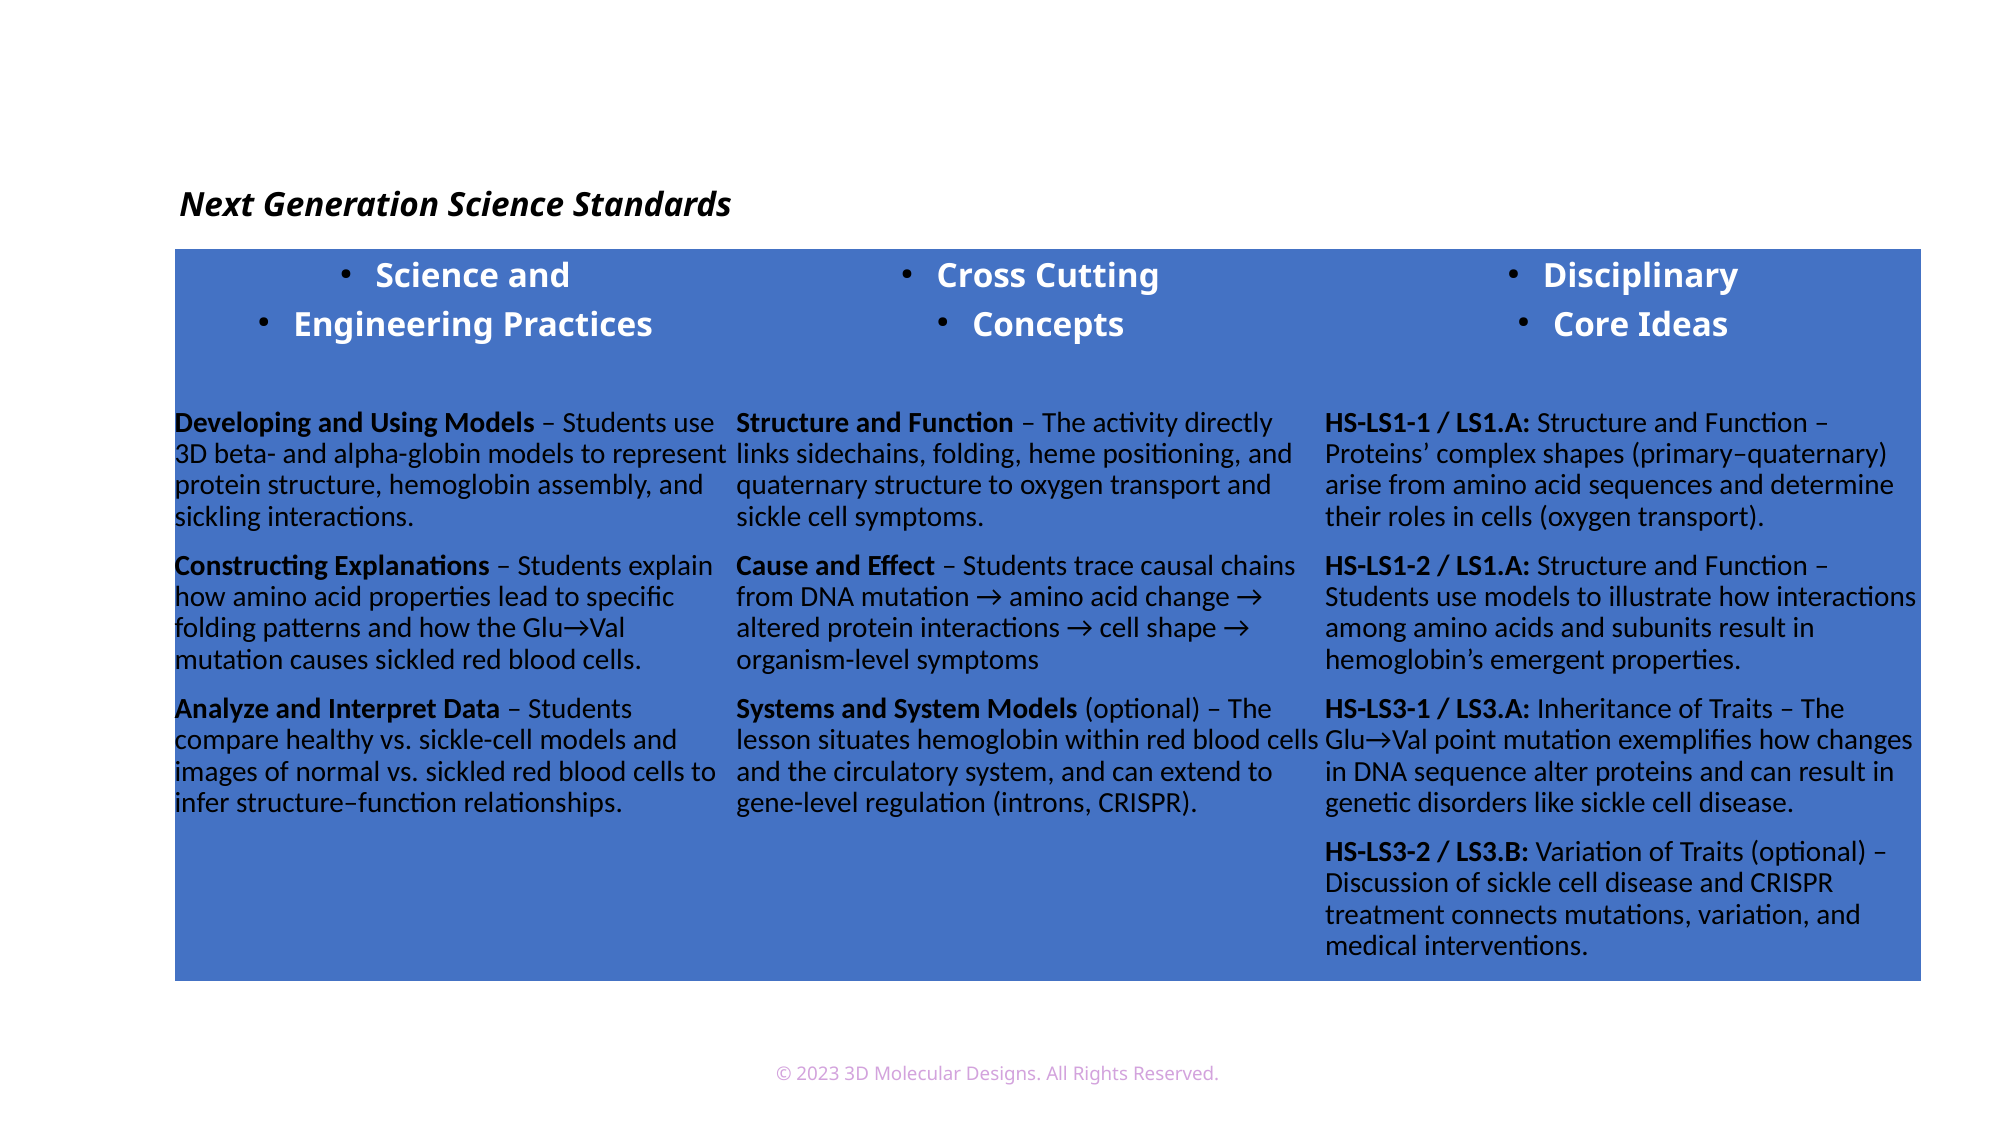

Teacher Guide - Standards
Next Generation Science Standards
| Science and Engineering Practices | Cross Cutting Concepts | Disciplinary Core Ideas |
| --- | --- | --- |
| Developing and Using Models – Students use 3D beta- and alpha-globin models to represent protein structure, hemoglobin assembly, and sickling interactions. | Structure and Function – The activity directly links sidechains, folding, heme positioning, and quaternary structure to oxygen transport and sickle cell symptoms. | HS-LS1-1 / LS1.A: Structure and Function – Proteins’ complex shapes (primary–quaternary) arise from amino acid sequences and determine their roles in cells (oxygen transport). |
| Constructing Explanations – Students explain how amino acid properties lead to specific folding patterns and how the Glu→Val mutation causes sickled red blood cells. | Cause and Effect – Students trace causal chains from DNA mutation → amino acid change → altered protein interactions → cell shape → organism-level symptoms | HS-LS1-2 / LS1.A: Structure and Function – Students use models to illustrate how interactions among amino acids and subunits result in hemoglobin’s emergent properties. |
| Analyze and Interpret Data – Students compare healthy vs. sickle-cell models and images of normal vs. sickled red blood cells to infer structure–function relationships. | Systems and System Models (optional) – The lesson situates hemoglobin within red blood cells and the circulatory system, and can extend to gene-level regulation (introns, CRISPR). | HS-LS3-1 / LS3.A: Inheritance of Traits – The Glu→Val point mutation exemplifies how changes in DNA sequence alter proteins and can result in genetic disorders like sickle cell disease. |
| | | HS-LS3-2 / LS3.B: Variation of Traits (optional) – Discussion of sickle cell disease and CRISPR treatment connects mutations, variation, and medical interventions. |
© 2023 3D Molecular Designs. All Rights Reserved.